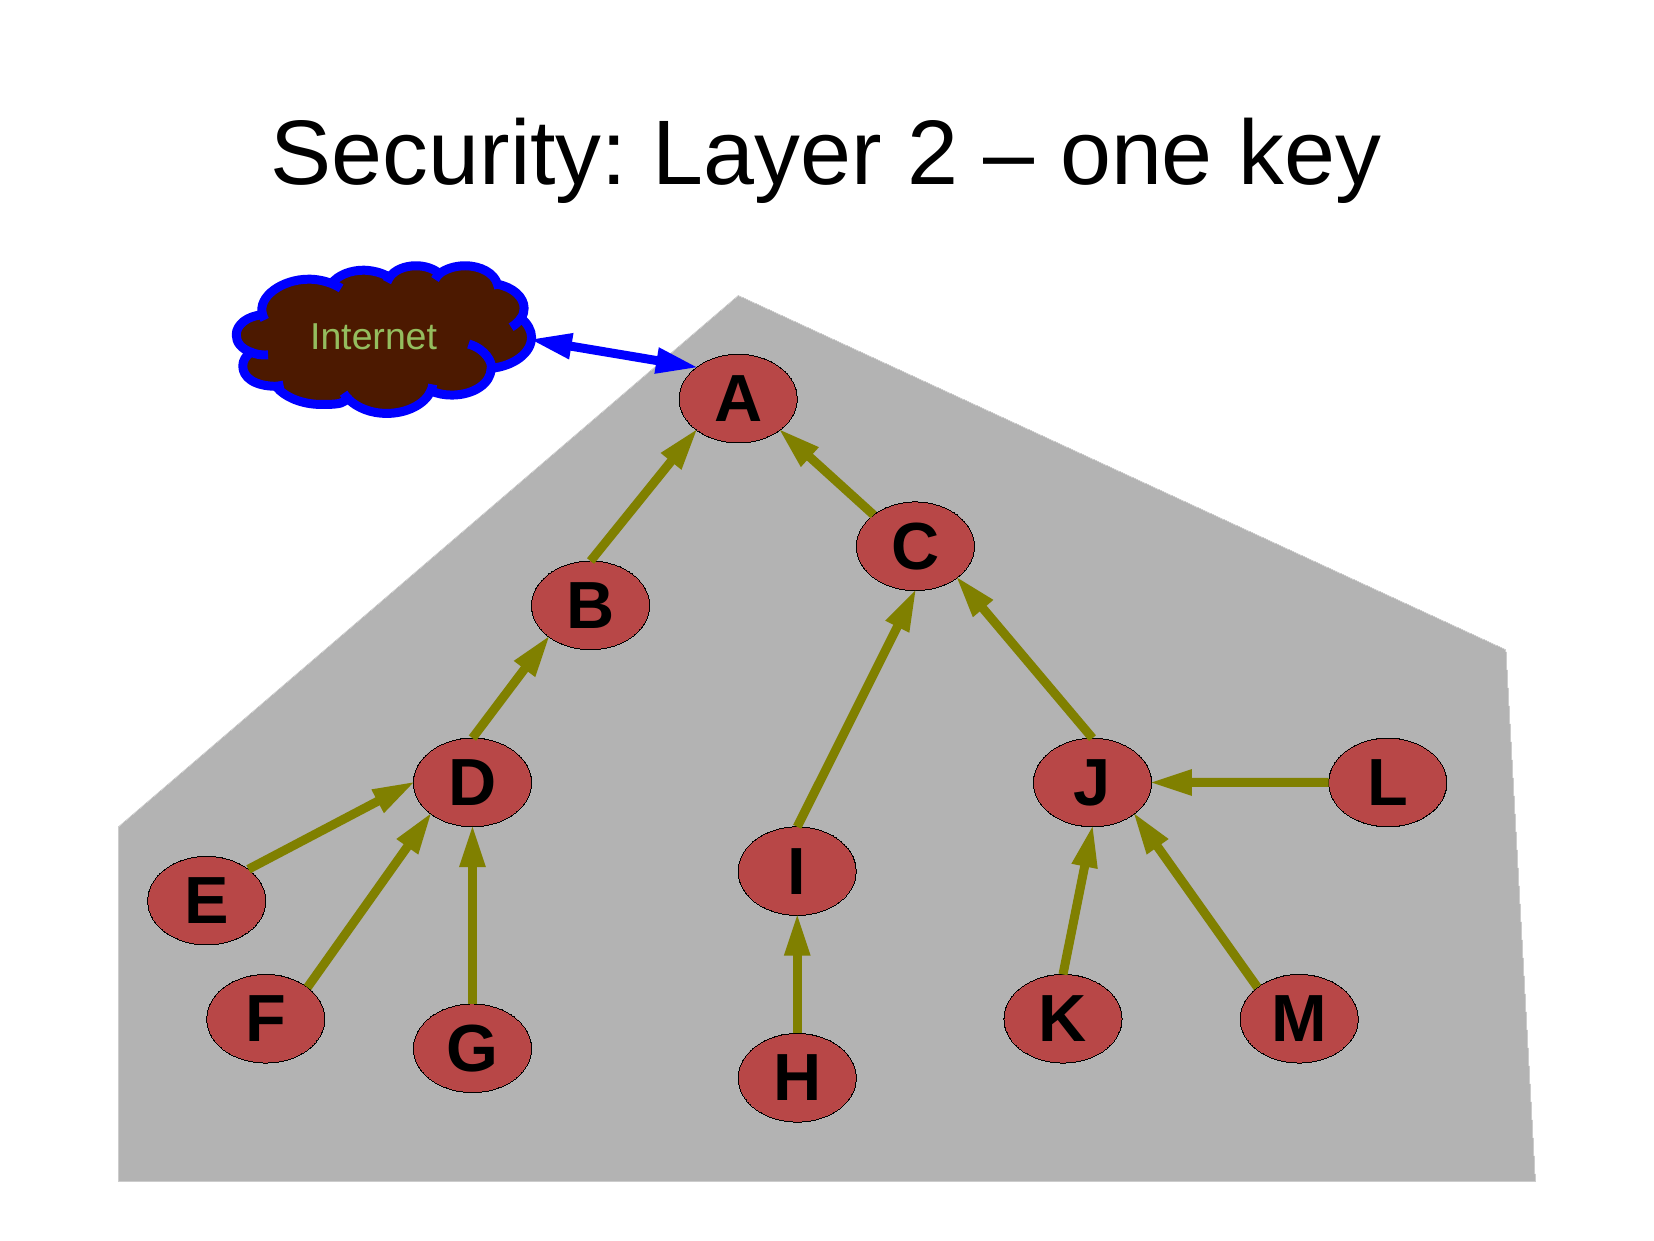

# Security: Layer 2 – one key
Internet
A
C
B
D
L
J
A
I
E
F
K
M
G
H